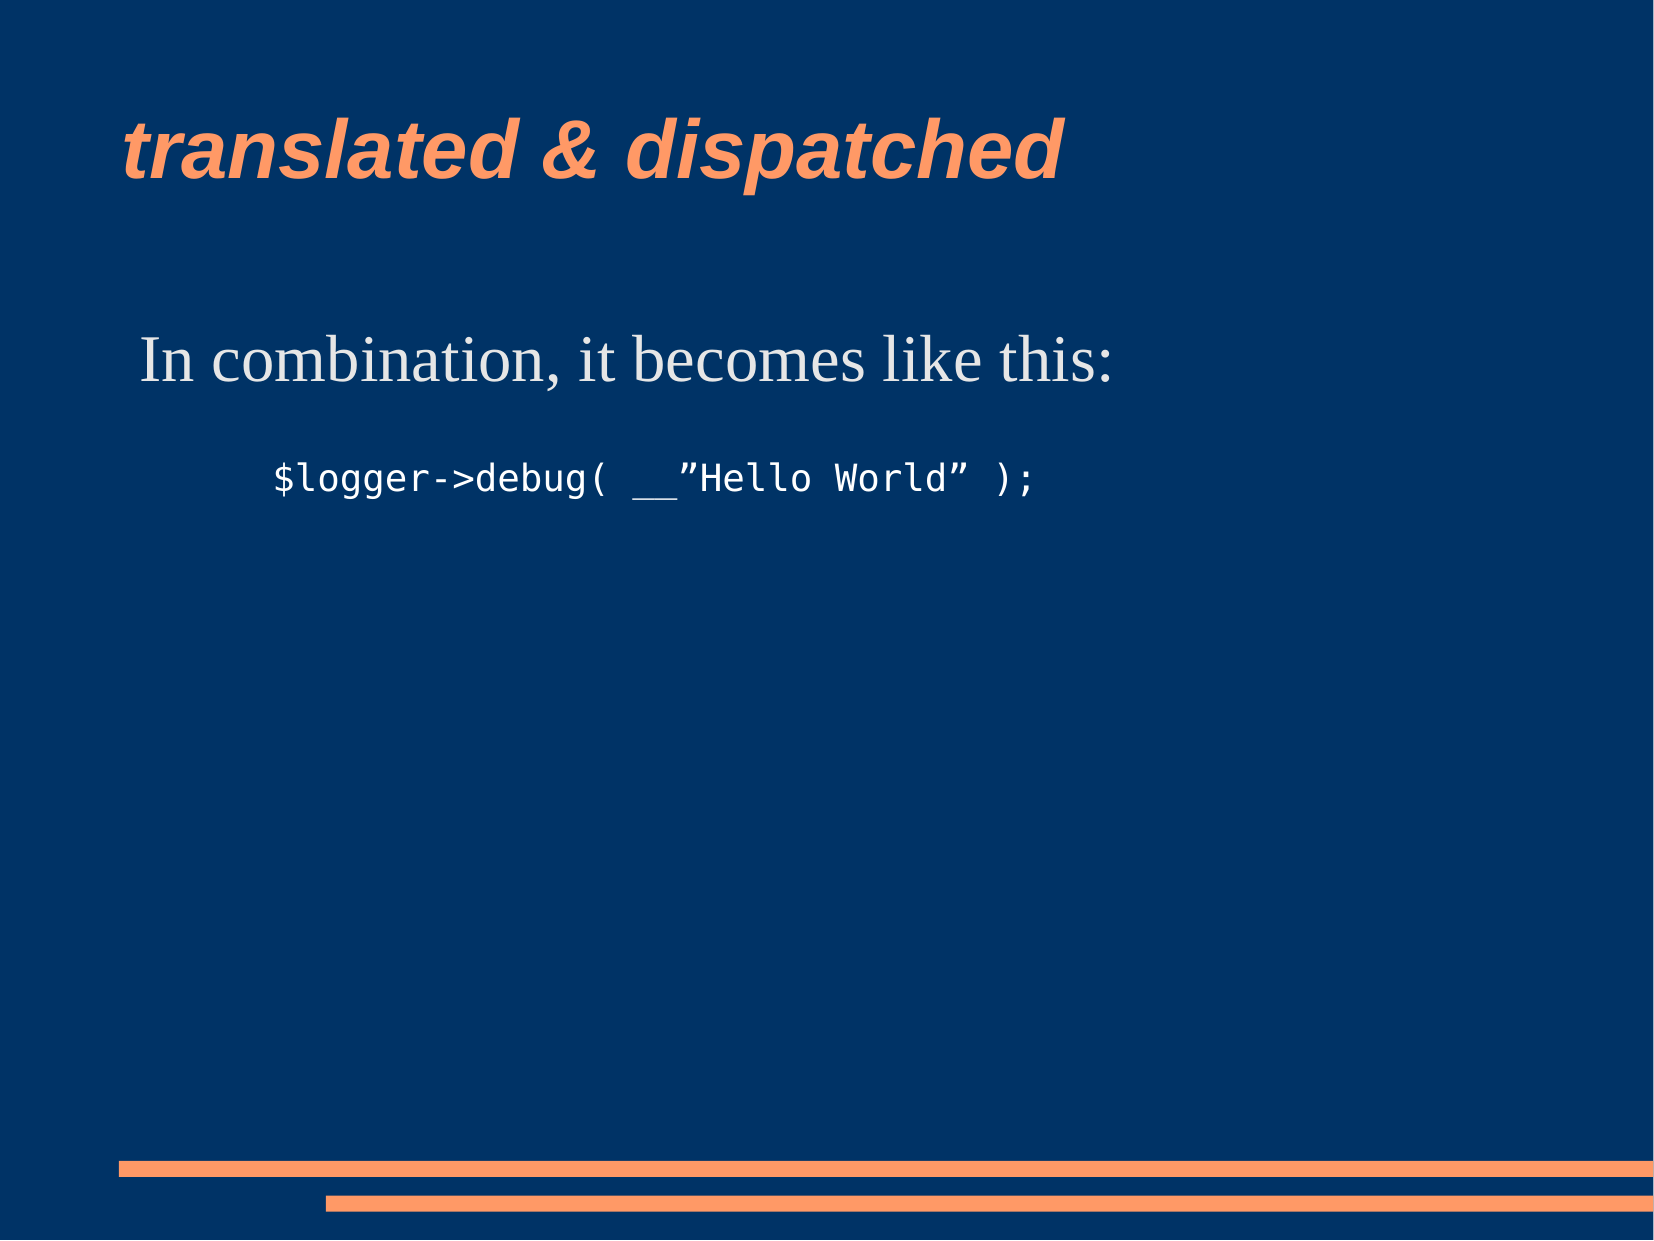

# translated & dispatched
In combination, it becomes like this:
$logger->debug( __”Hello World” );